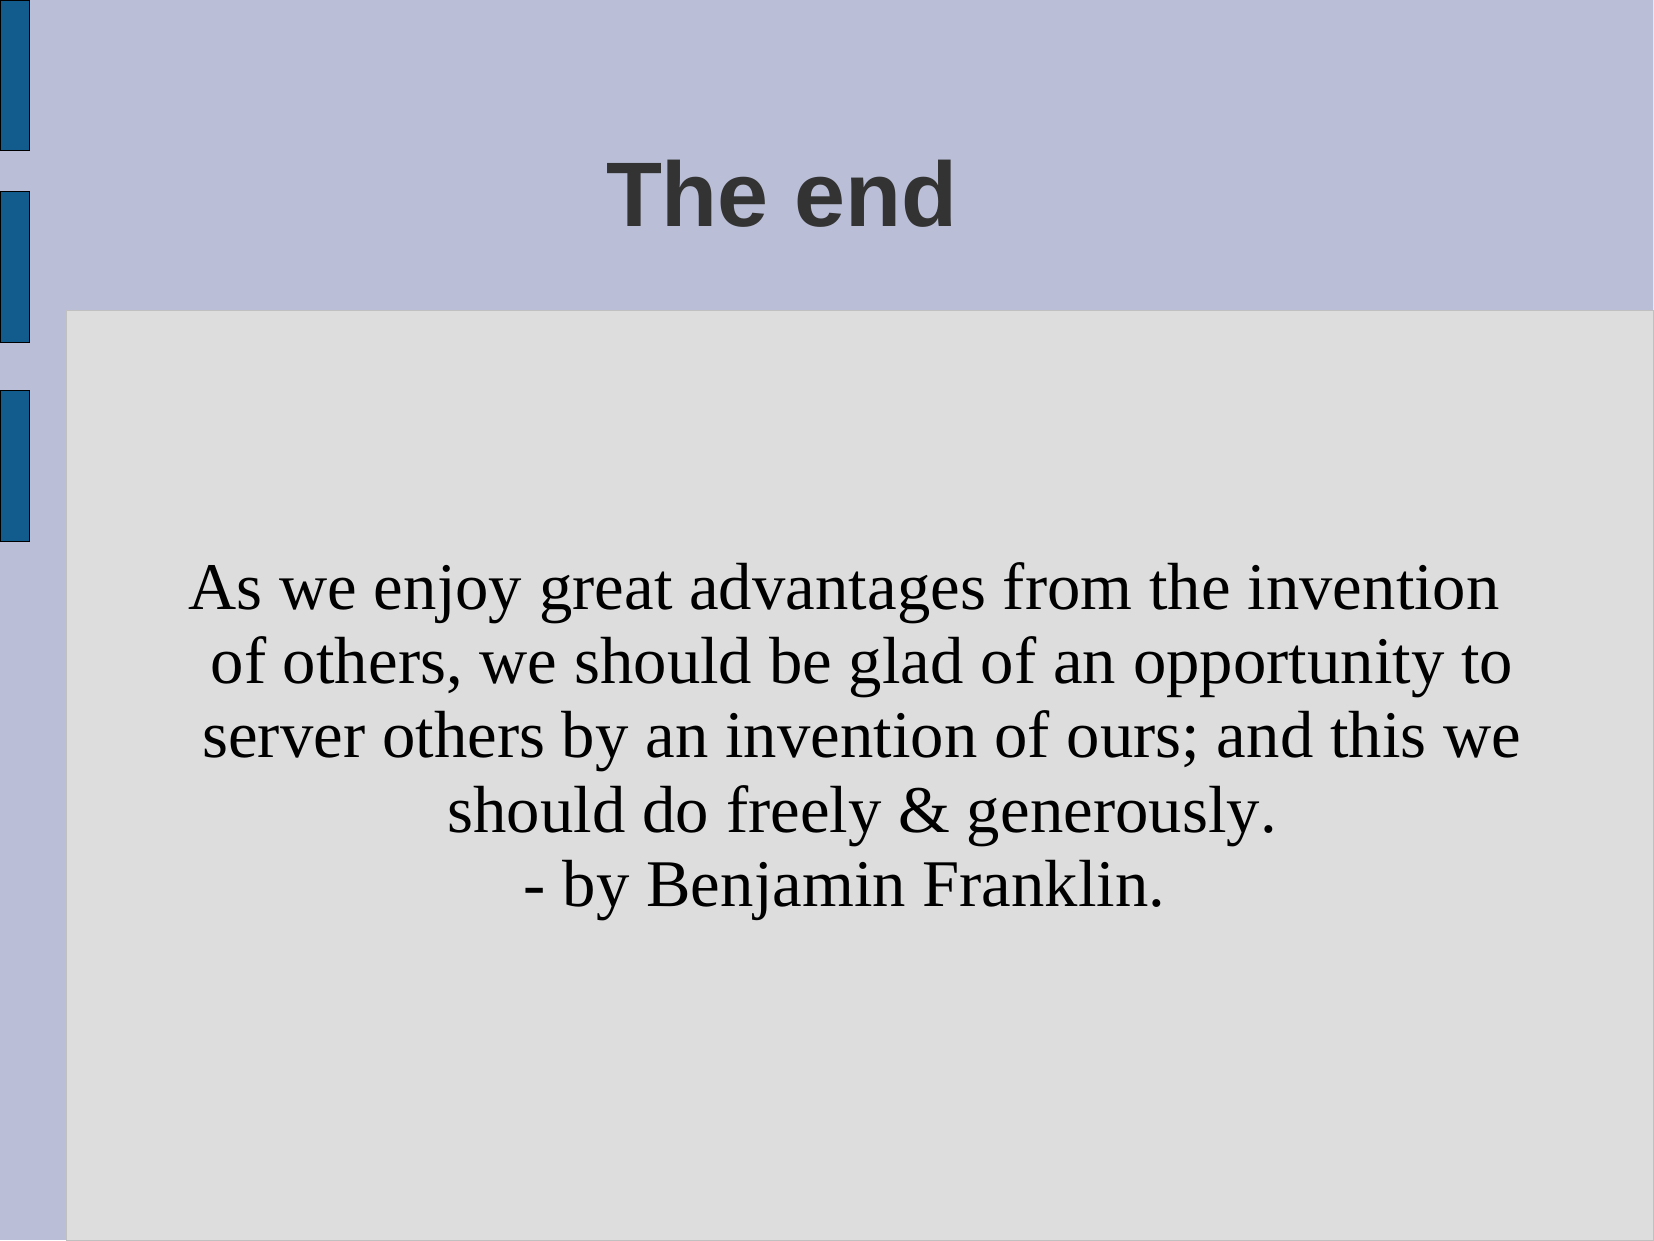

# The end
As we enjoy great advantages from the invention of others, we should be glad of an opportunity to server others by an invention of ours; and this we should do freely & generously.
- by Benjamin Franklin.